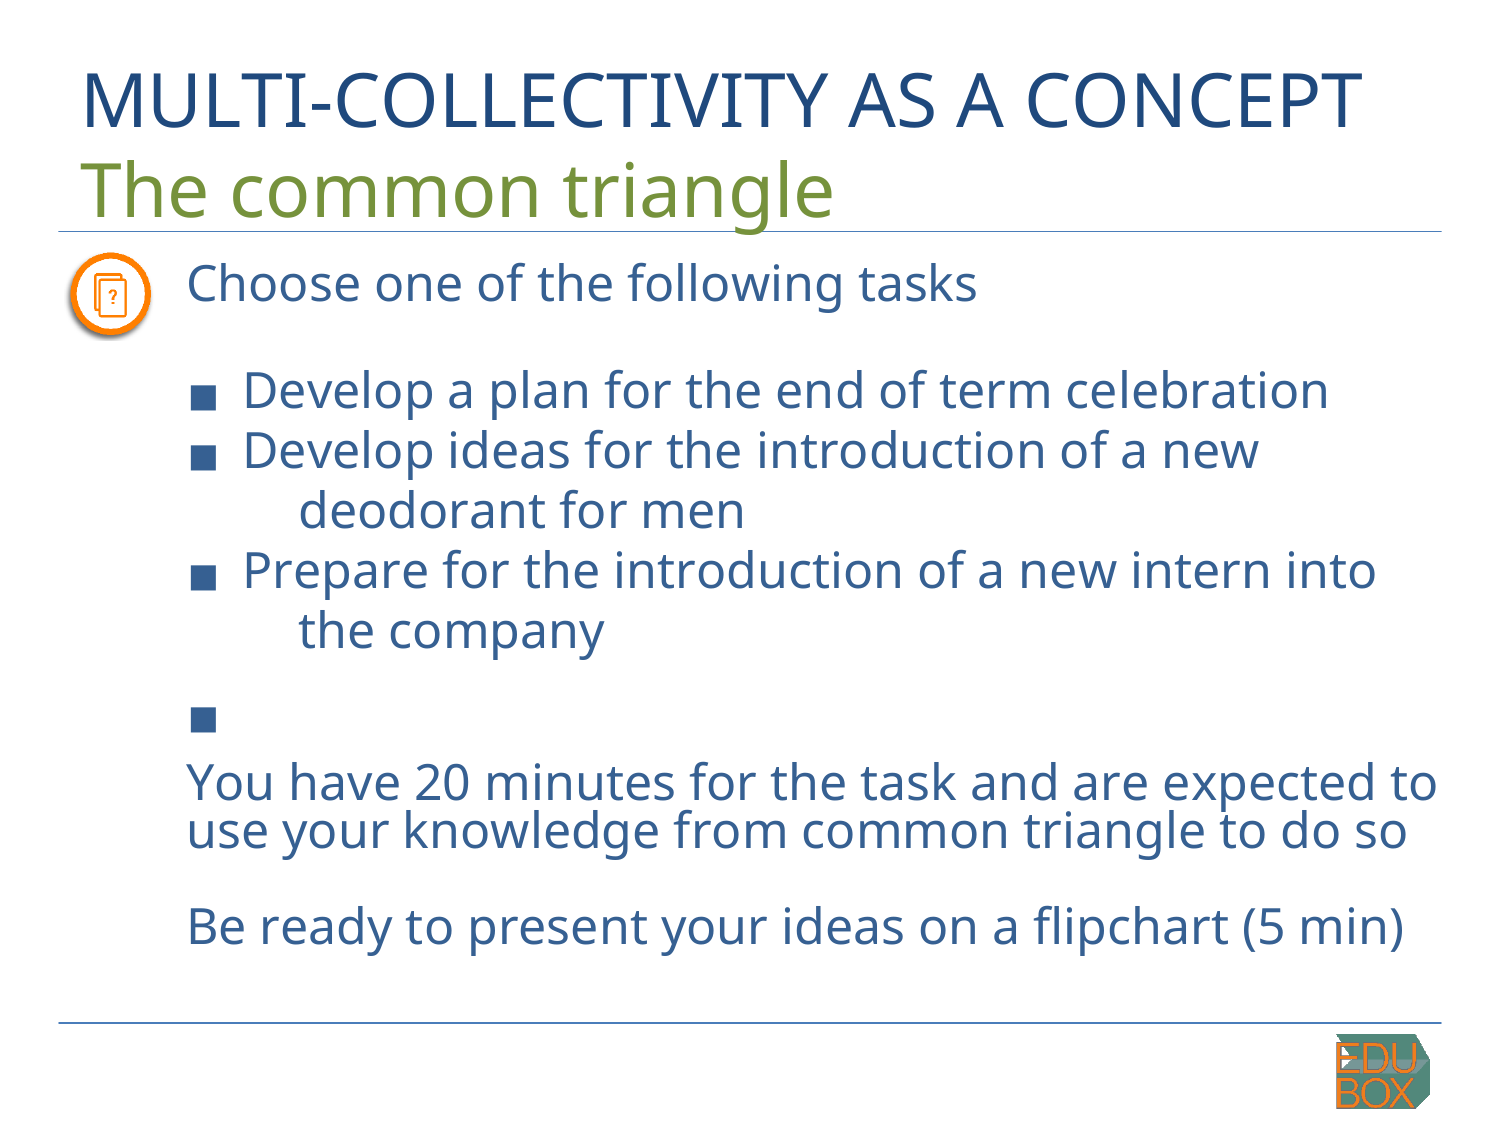

MULTI-COLLECTIVITY AS A CONCEPT
# The common triangle
Choose one of the following tasks
Develop a plan for the end of term celebration
Develop ideas for the introduction of a new deodorant for men
Prepare for the introduction of a new intern into the company
You have 20 minutes for the task and are expected to use your knowledge from common triangle to do so
Be ready to present your ideas on a flipchart (5 min)